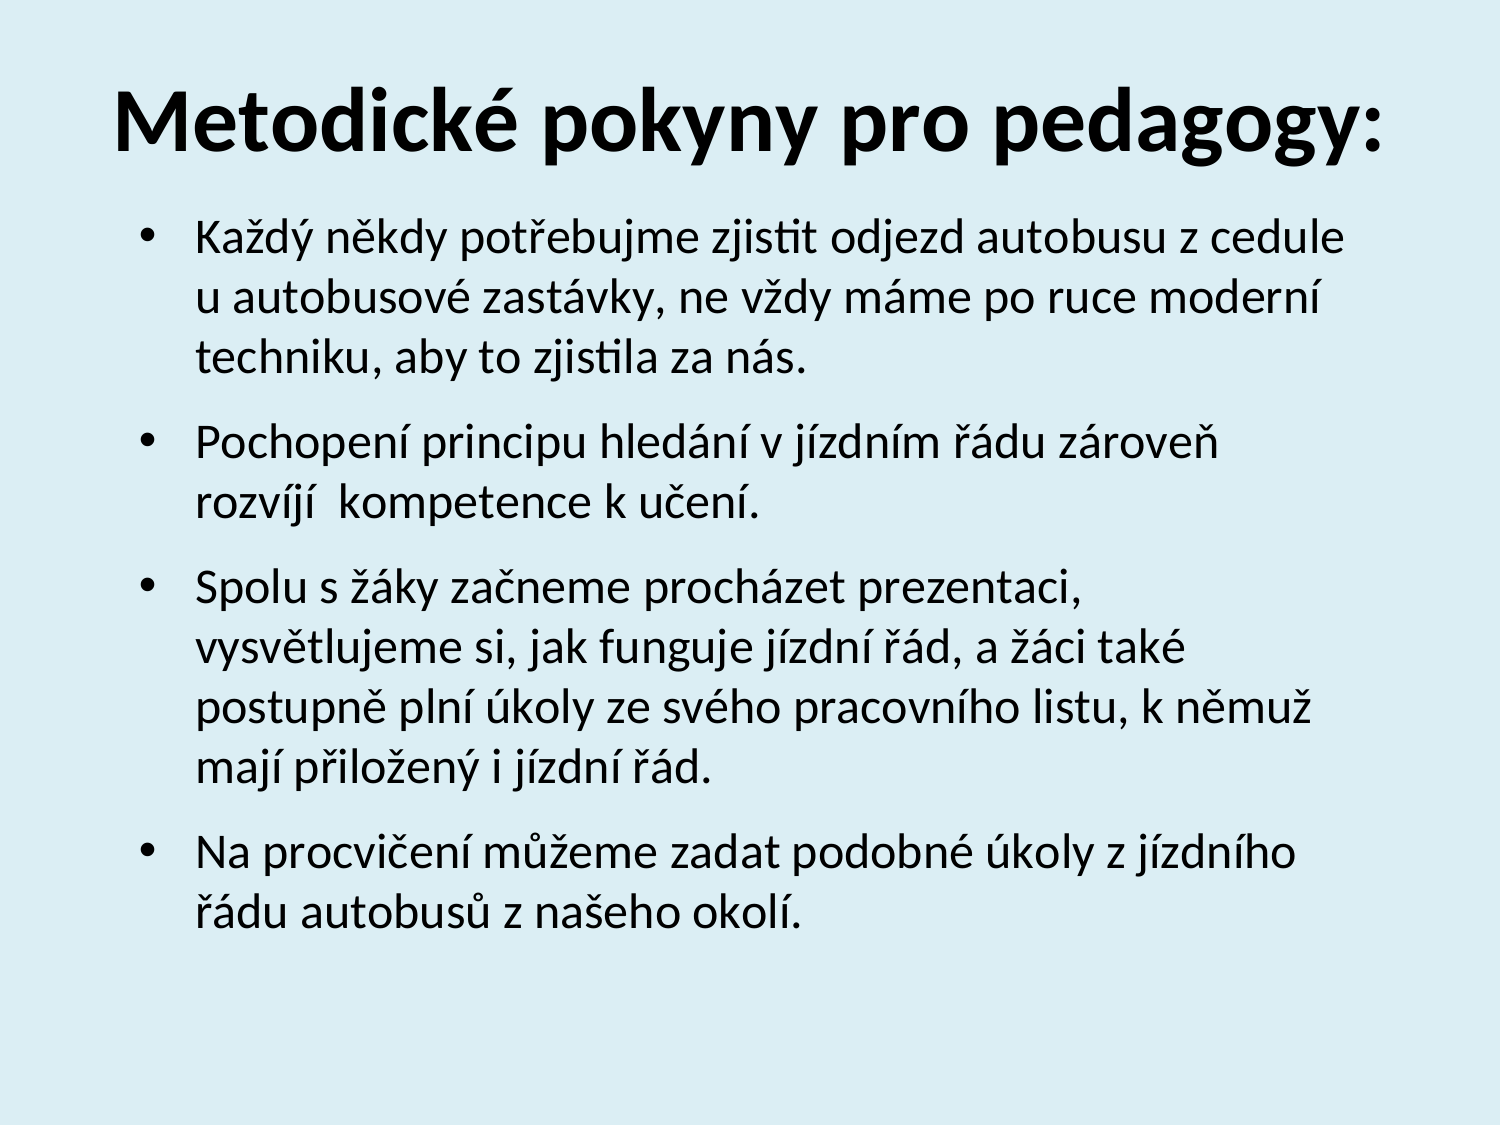

# Metodické pokyny pro pedagogy:
Každý někdy potřebujme zjistit odjezd autobusu z cedule u autobusové zastávky, ne vždy máme po ruce moderní techniku, aby to zjistila za nás.
Pochopení principu hledání v jízdním řádu zároveň rozvíjí kompetence k učení.
Spolu s žáky začneme procházet prezentaci, vysvětlujeme si, jak funguje jízdní řád, a žáci také postupně plní úkoly ze svého pracovního listu, k němuž mají přiložený i jízdní řád.
Na procvičení můžeme zadat podobné úkoly z jízdního řádu autobusů z našeho okolí.